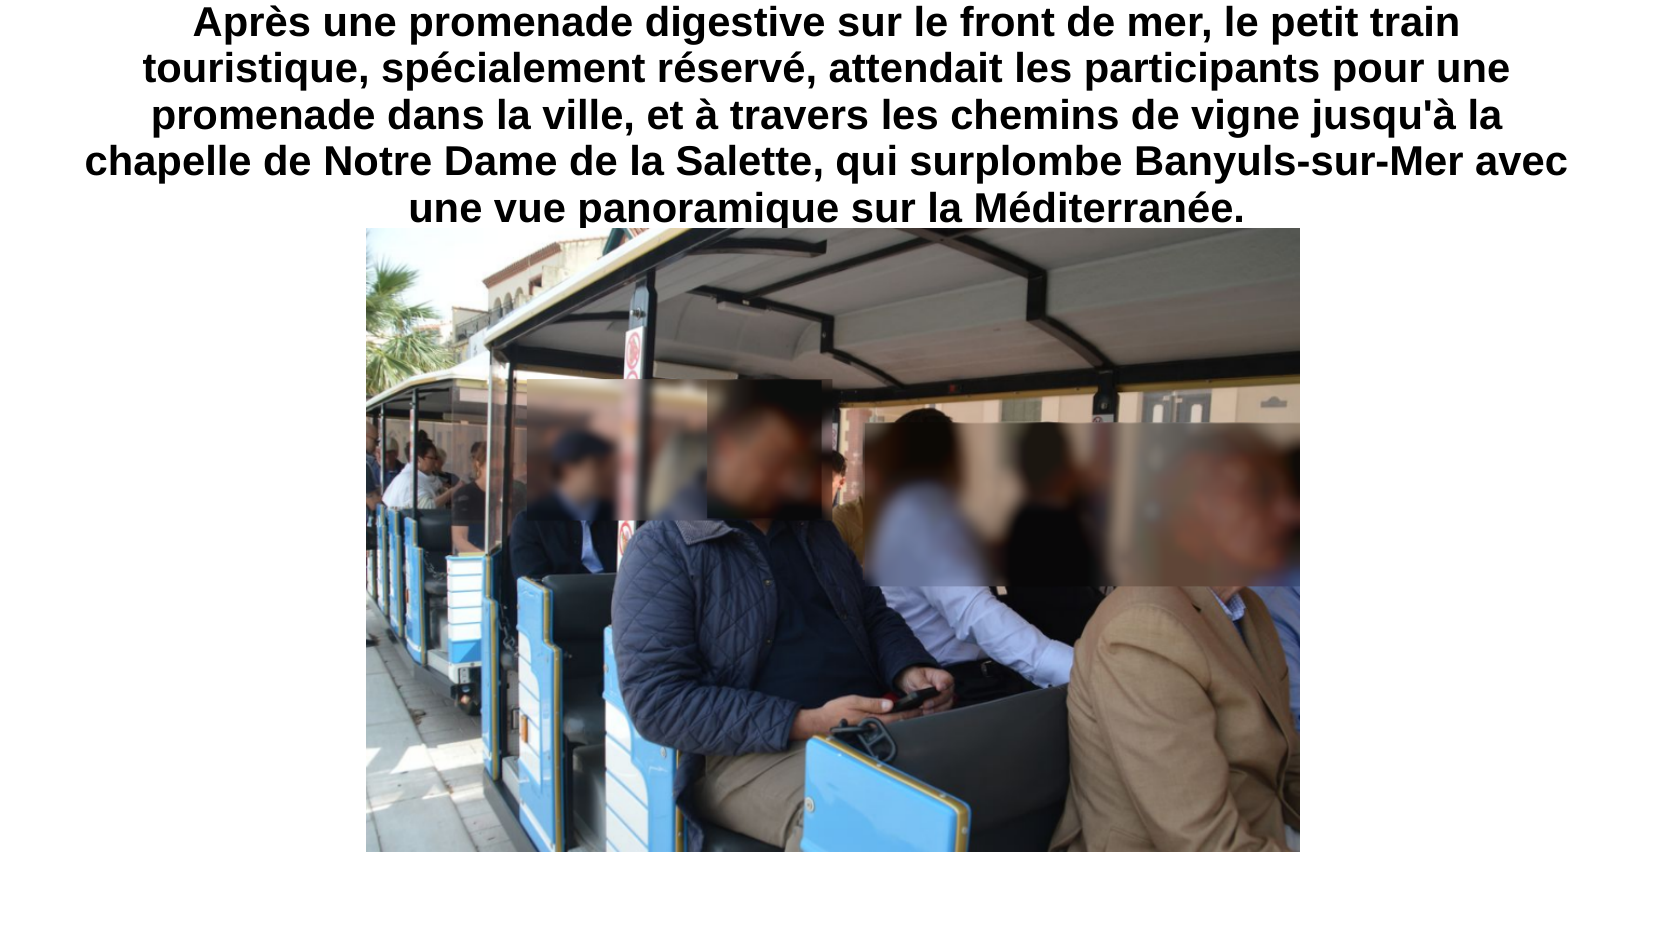

# Après une promenade digestive sur le front de mer, le petit train touristique, spécialement réservé, attendait les participants pour une promenade dans la ville, et à travers les chemins de vigne jusqu'à la chapelle de Notre Dame de la Salette, qui surplombe Banyuls-sur-Mer avec une vue panoramique sur la Méditerranée.